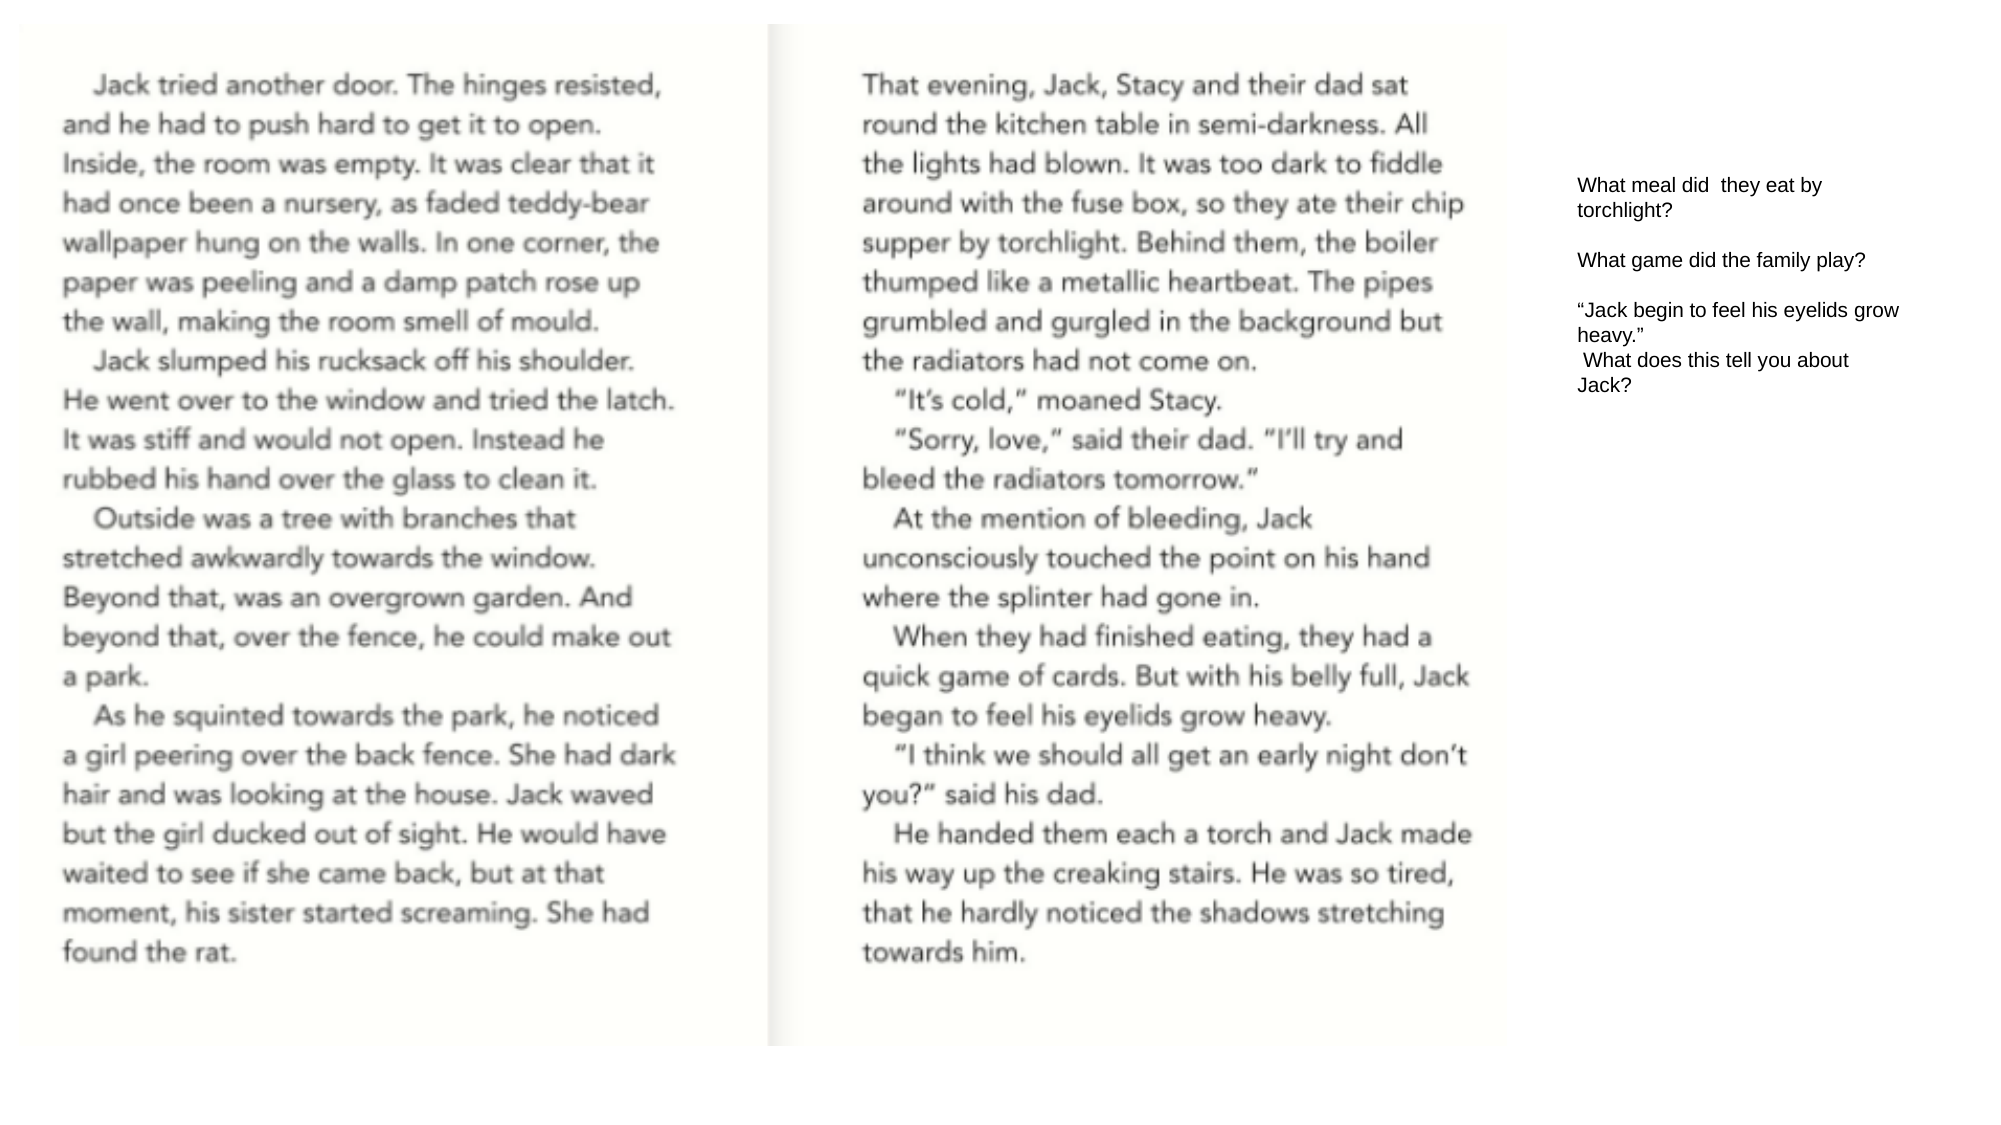

What meal did they eat by torchlight?
What game did the family play?
“Jack begin to feel his eyelids grow heavy.”
 What does this tell you about Jack?